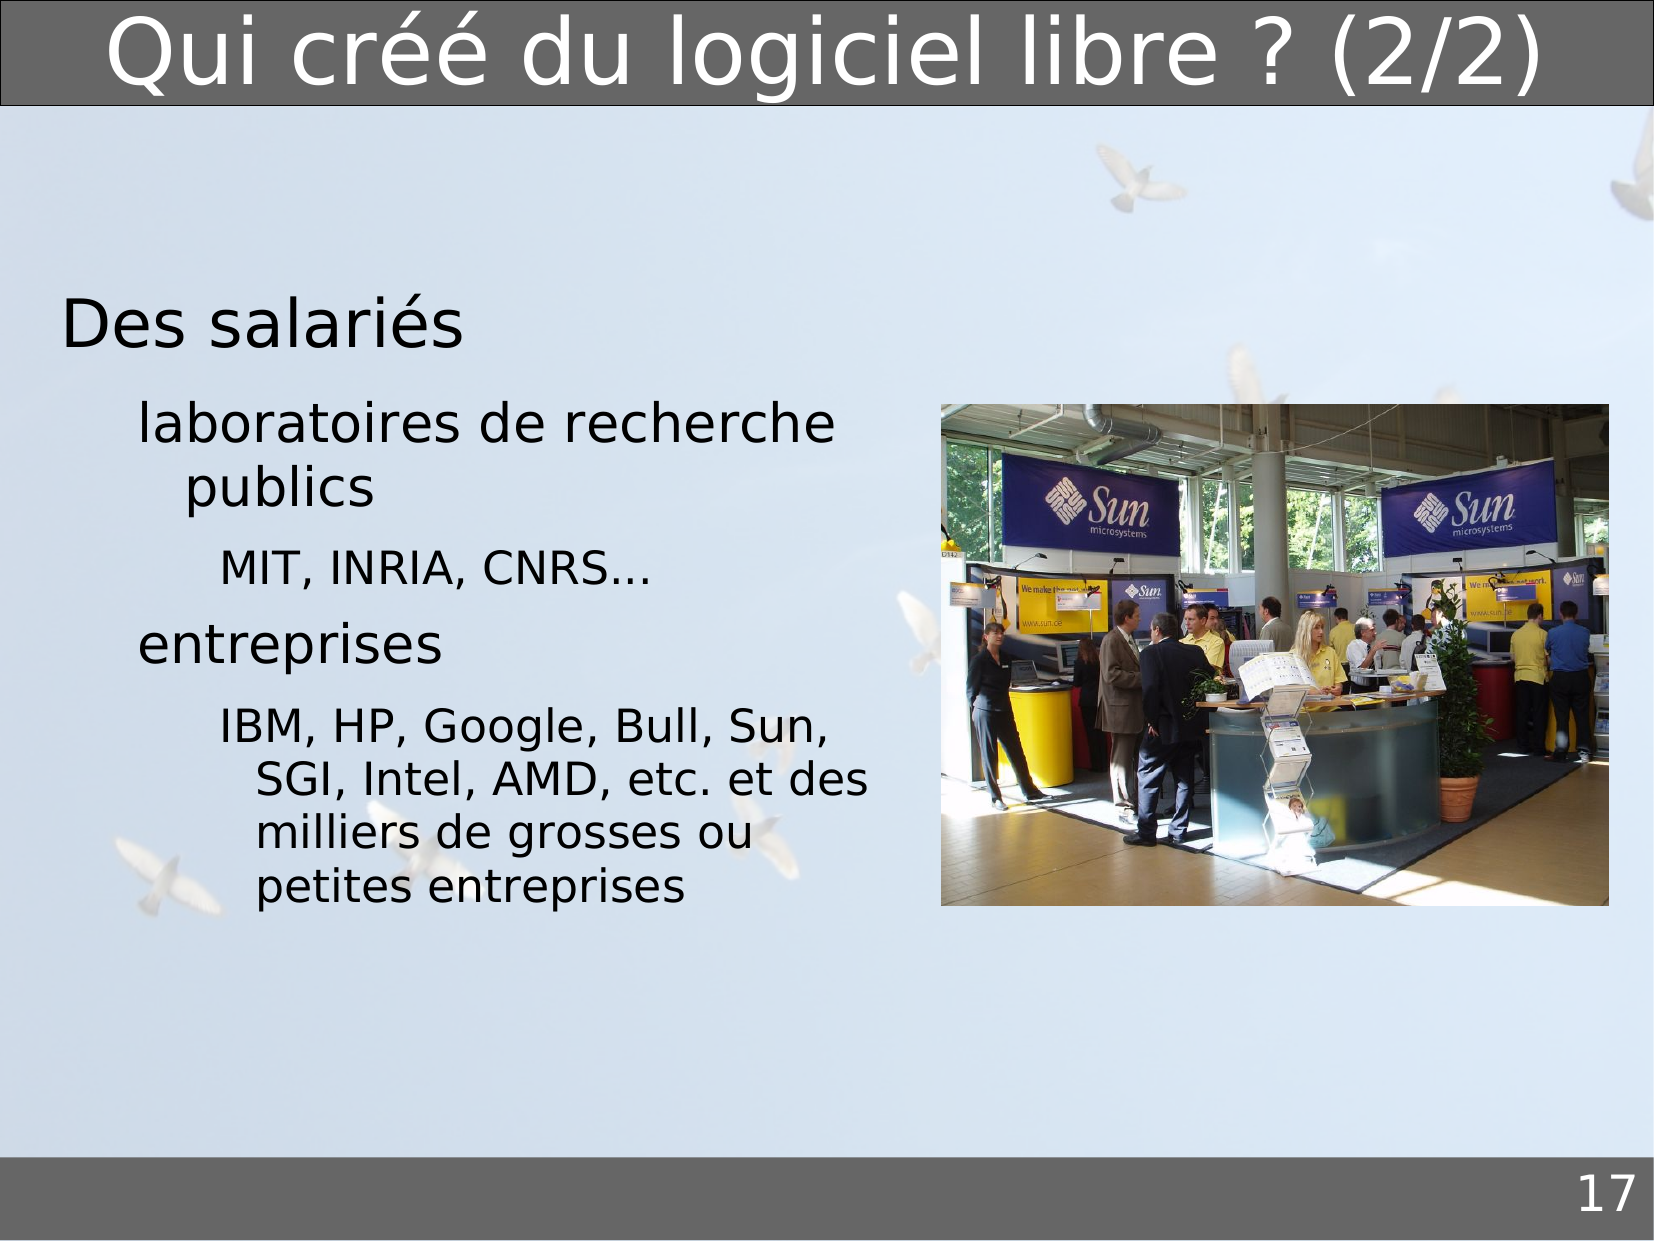

# Qui créé du logiciel libre ? (2/2)
Des salariés
laboratoires de recherche publics
MIT, INRIA, CNRS...
entreprises
IBM, HP, Google, Bull, Sun, SGI, Intel, AMD, etc. et des milliers de grosses ou petites entreprises